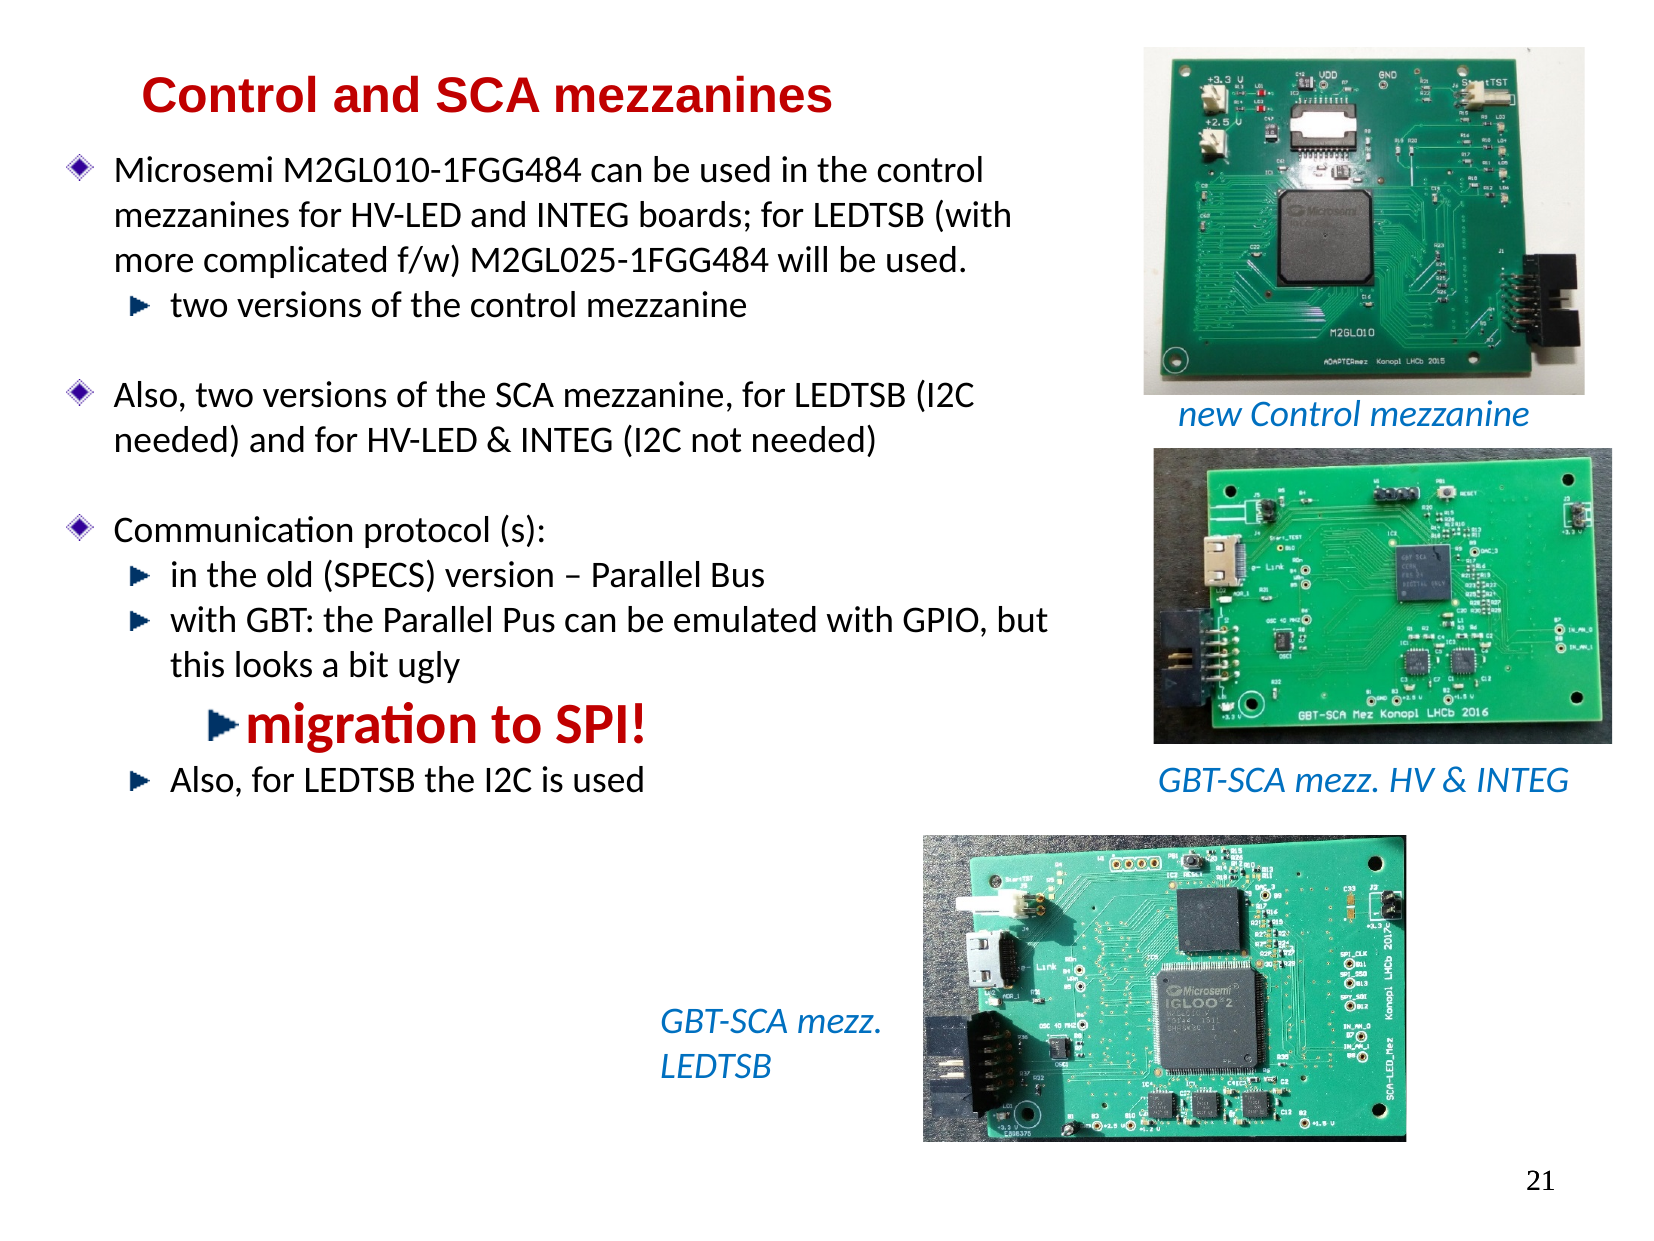

Control and SCA mezzanines
Microsemi M2GL010-1FGG484 can be used in the control mezzanines for HV-LED and INTEG boards; for LEDTSB (with more complicated f/w) M2GL025-1FGG484 will be used.
two versions of the control mezzanine
Also, two versions of the SCA mezzanine, for LEDTSB (I2C needed) and for HV-LED & INTEG (I2C not needed)
Communication protocol (s):
in the old (SPECS) version – Parallel Bus
with GBT: the Parallel Pus can be emulated with GPIO, but this looks a bit ugly
migration to SPI!
Also, for LEDTSB the I2C is used
new Control mezzanine
GBT-SCA mezz. HV & INTEG
GBT-SCA mezz.
LEDTSB
21